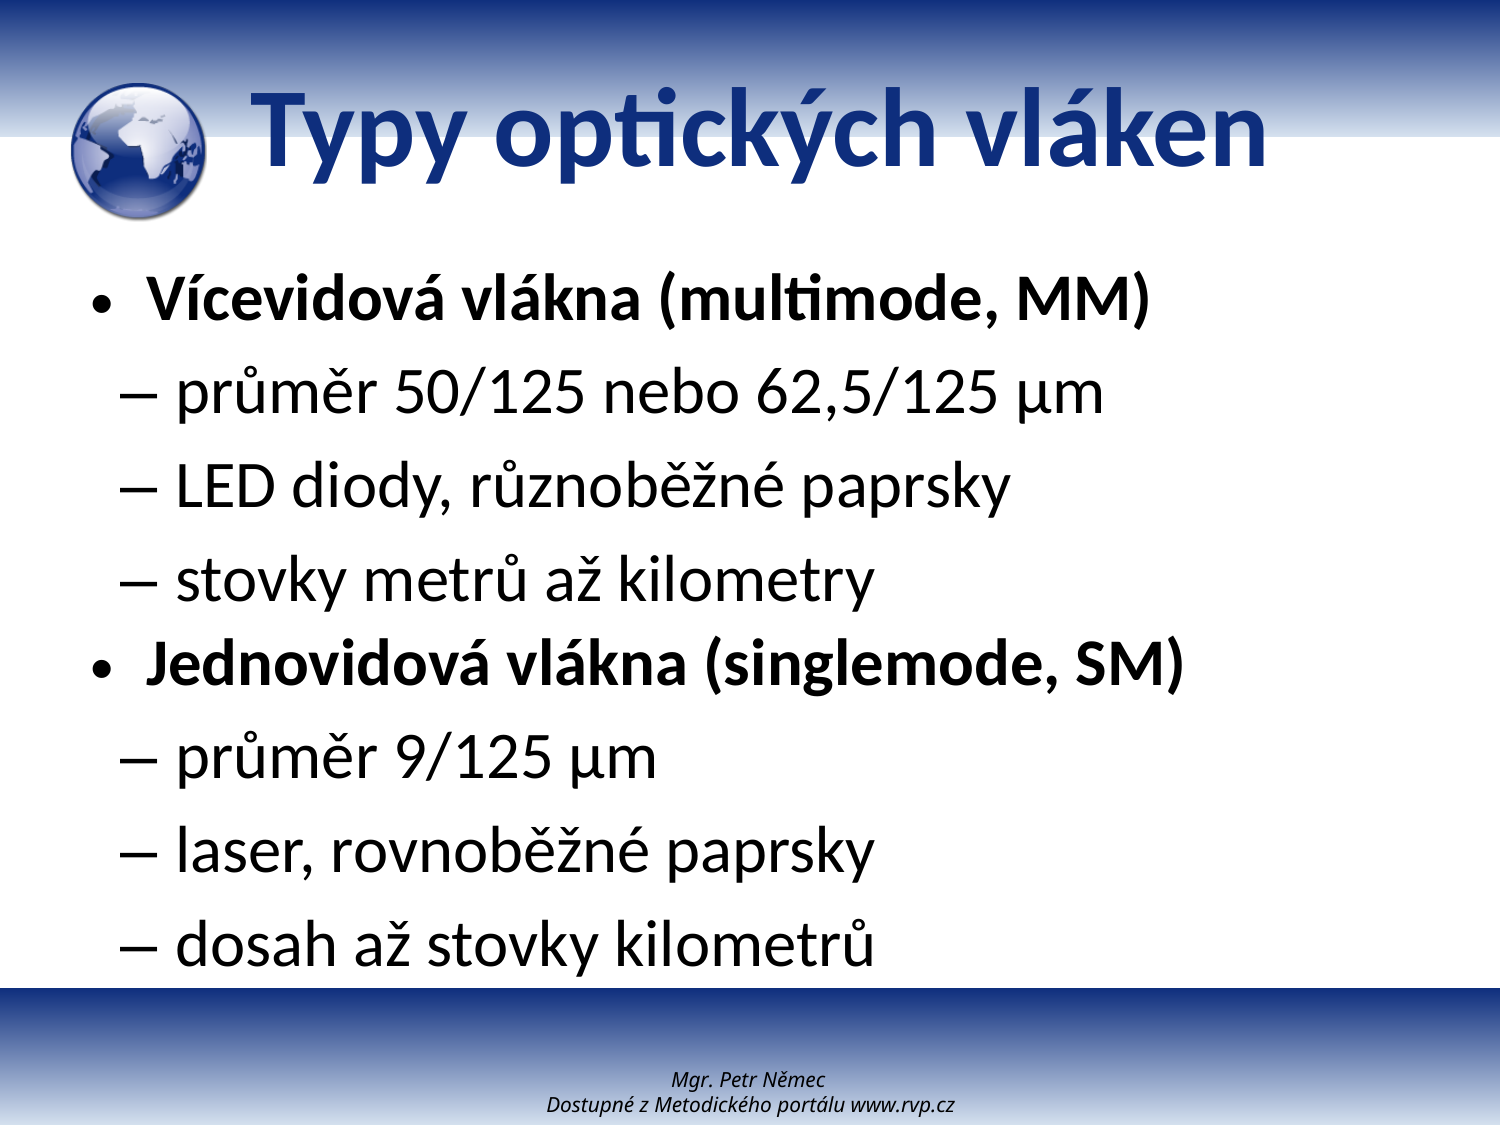

# Typy optických vláken
Vícevidová vlákna (multimode, MM)
 – průměr 50/125 nebo 62,5/125 μm
 – LED diody, různoběžné paprsky
 – stovky metrů až kilometry
Jednovidová vlákna (singlemode, SM)
 – průměr 9/125 μm
 – laser, rovnoběžné paprsky
 – dosah až stovky kilometrů